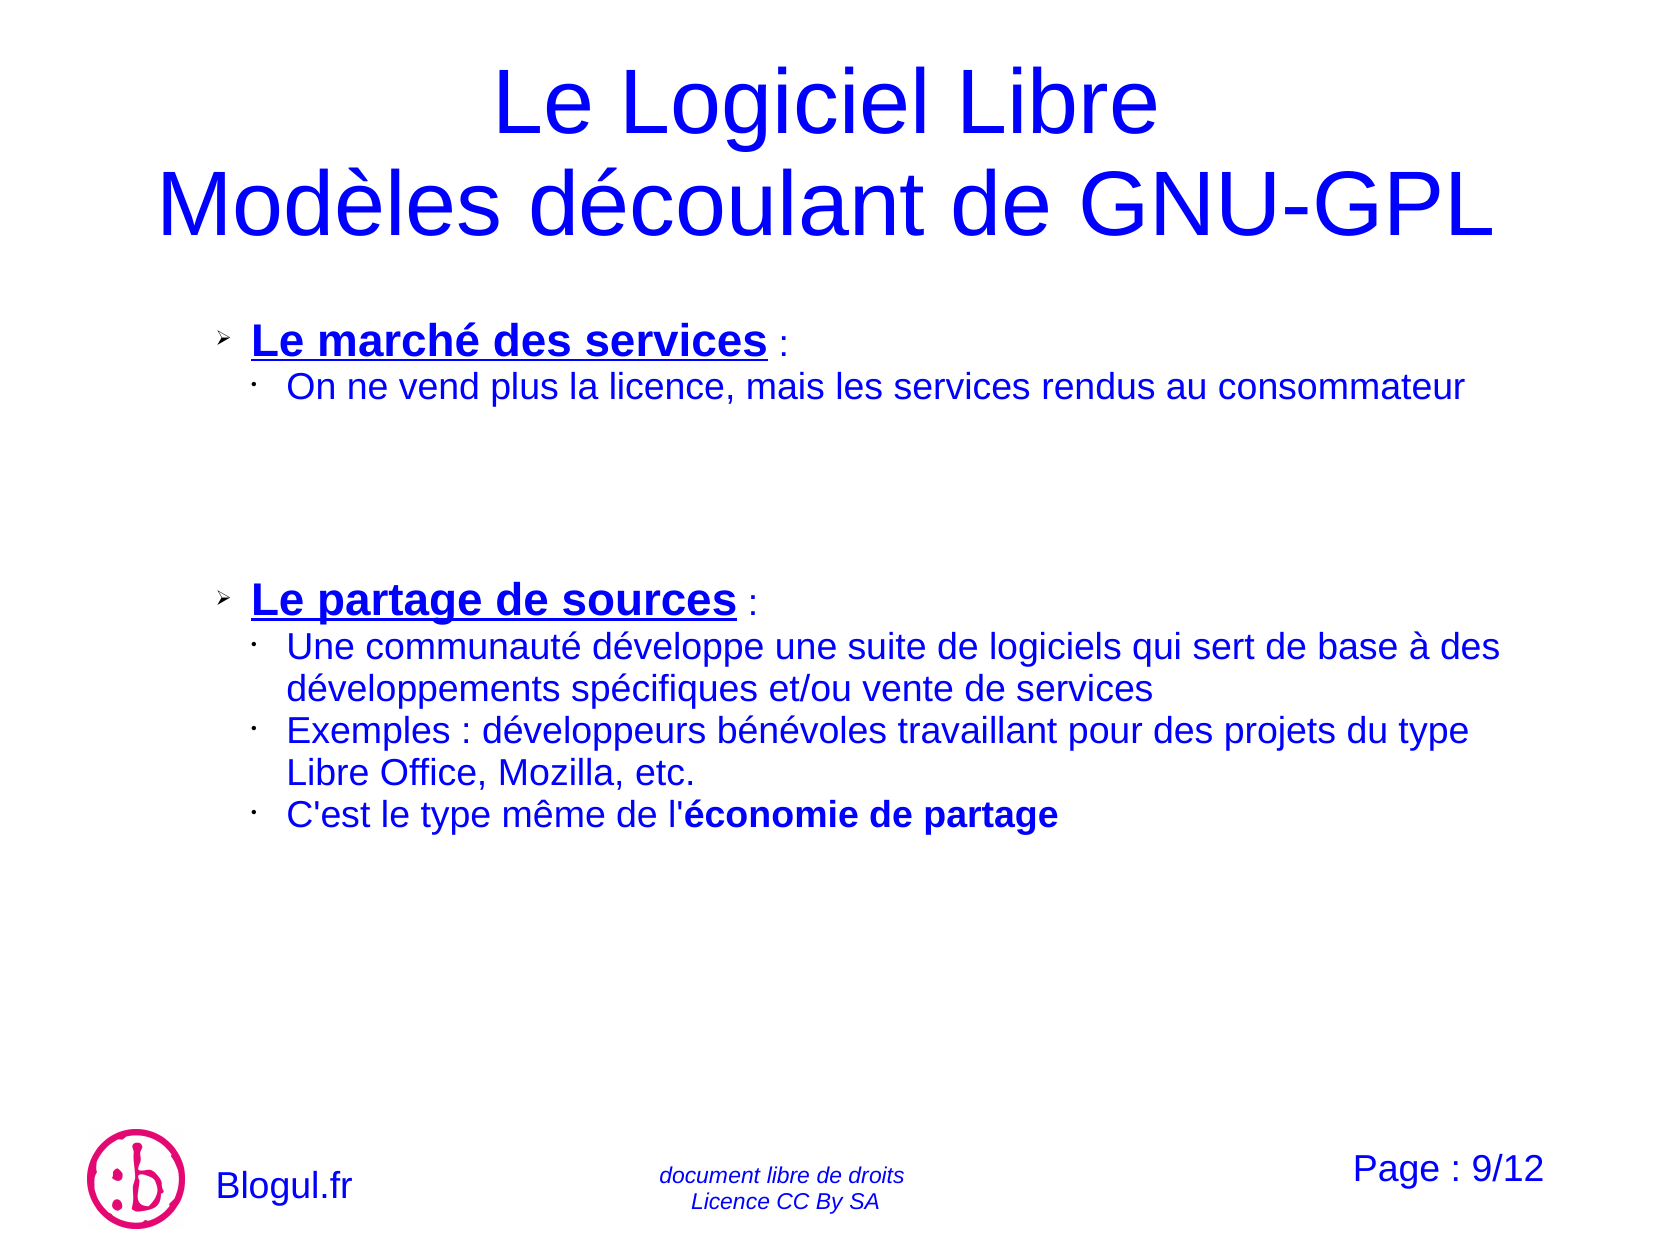

# Le Logiciel Libre Modèles découlant de GNU-GPL
Le marché des services :
On ne vend plus la licence, mais les services rendus au consommateur
Le partage de sources :
Une communauté développe une suite de logiciels qui sert de base à des développements spécifiques et/ou vente de services
Exemples : développeurs bénévoles travaillant pour des projets du type Libre Office, Mozilla, etc.
C'est le type même de l'économie de partage